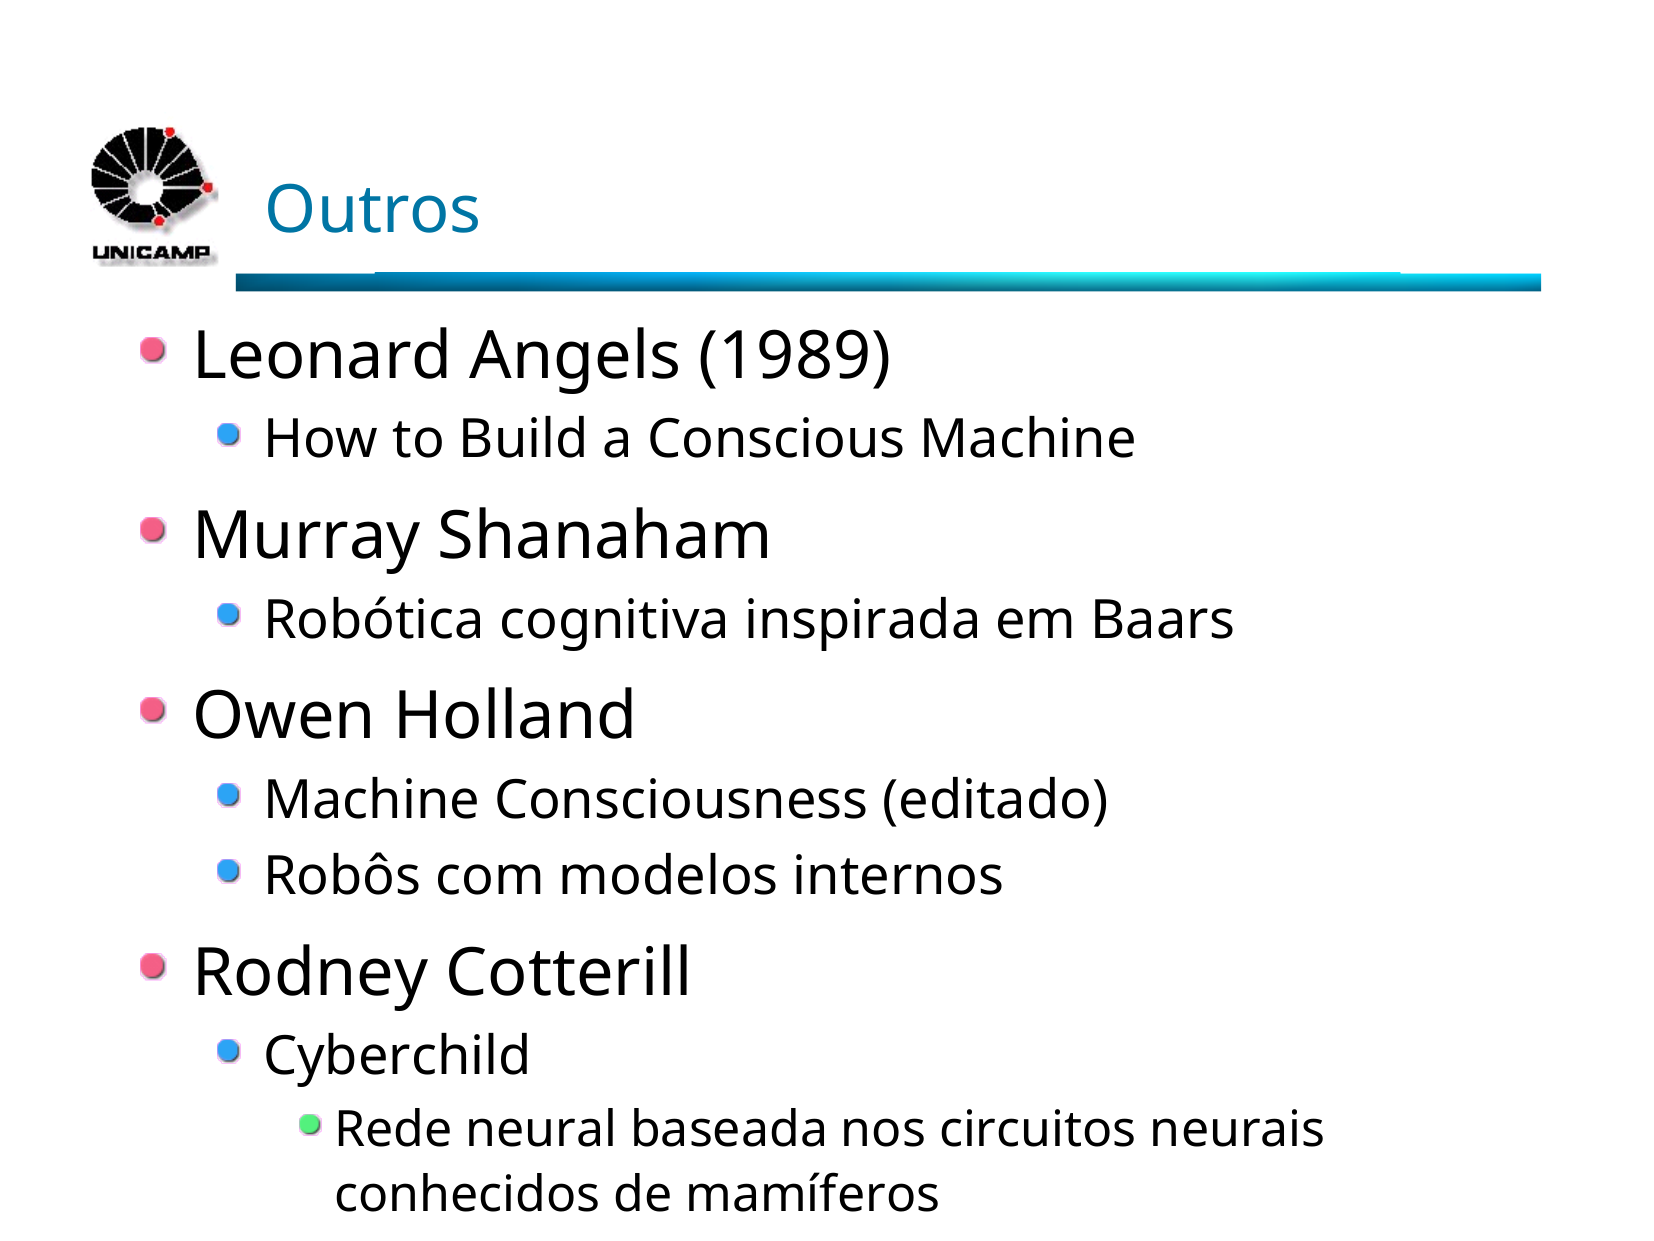

# Outros
Leonard Angels (1989)
How to Build a Conscious Machine
Murray Shanaham
Robótica cognitiva inspirada em Baars
Owen Holland
Machine Consciousness (editado)
Robôs com modelos internos
Rodney Cotterill
Cyberchild
Rede neural baseada nos circuitos neurais conhecidos de mamíferos